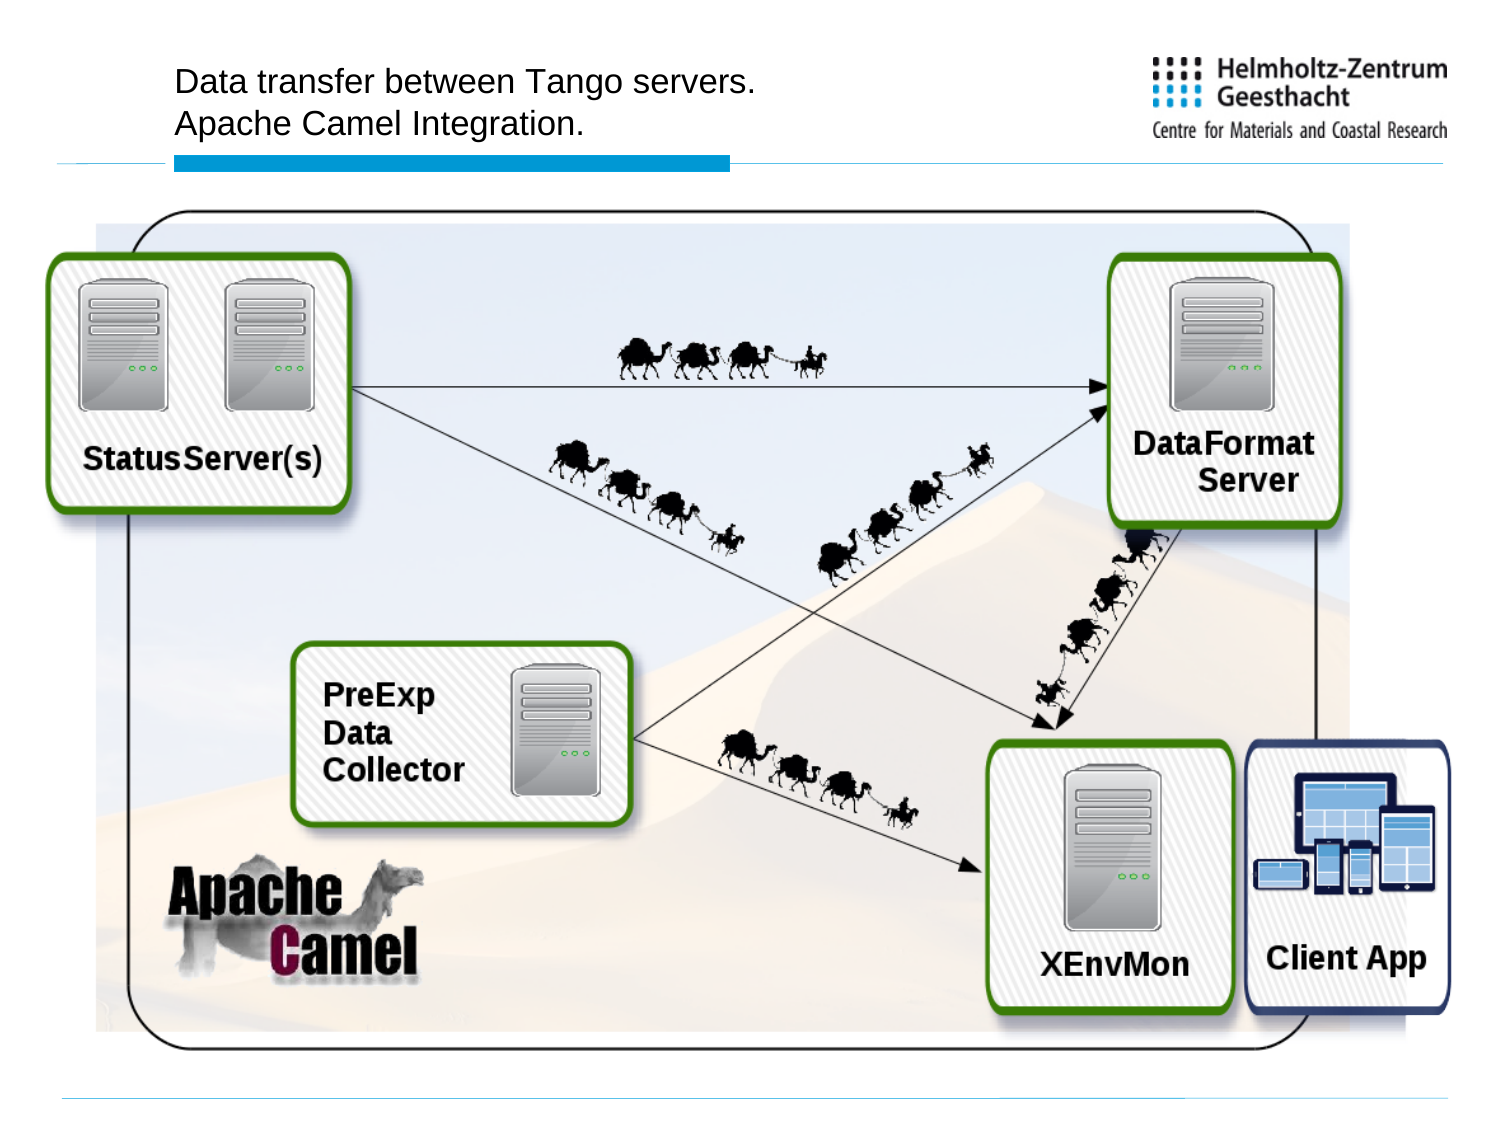

Data transfer between Tango servers.
Apache Camel Integration.